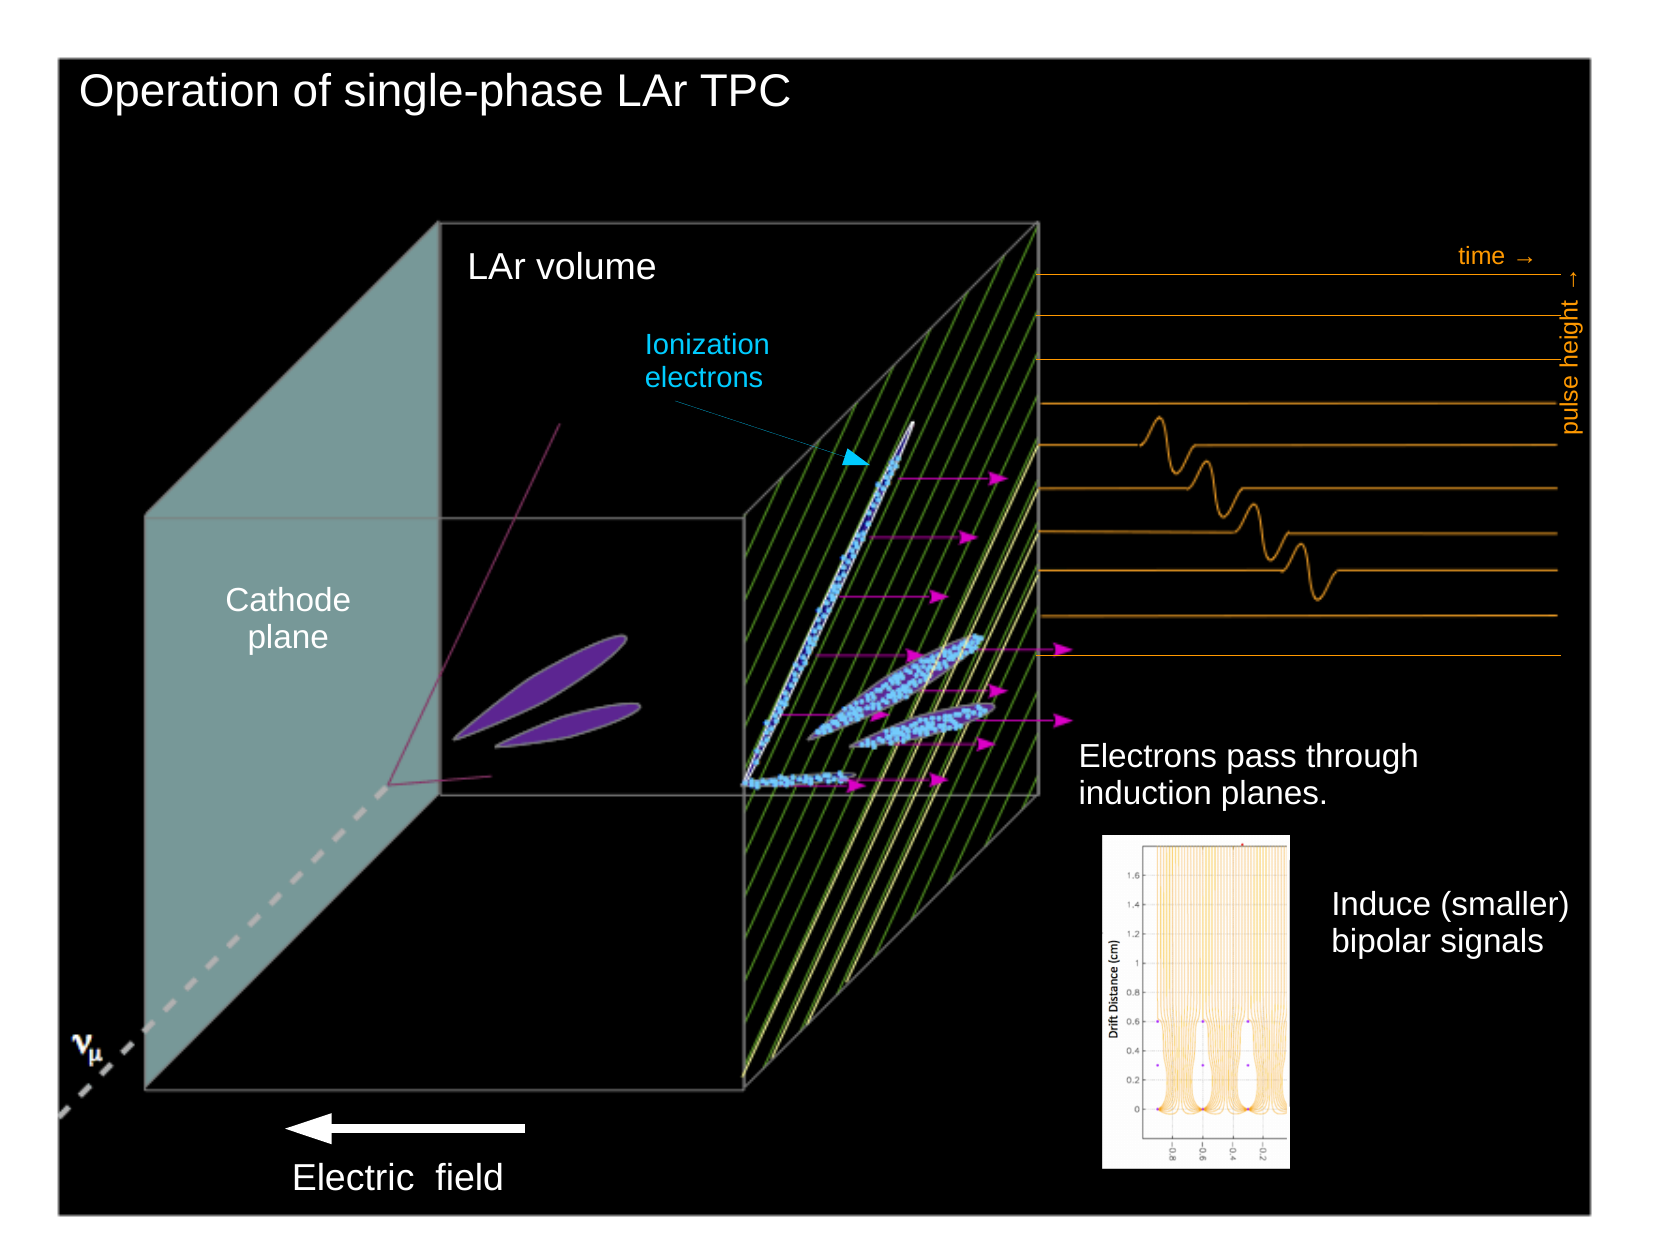

Operation of single-phase LAr TPC
time →
LAr volume
Ionization
electrons
pulse height →
Cathode
plane
Electrons pass through
induction planes.
			 Induce (smaller)
			 bipolar signals
Electric field
90